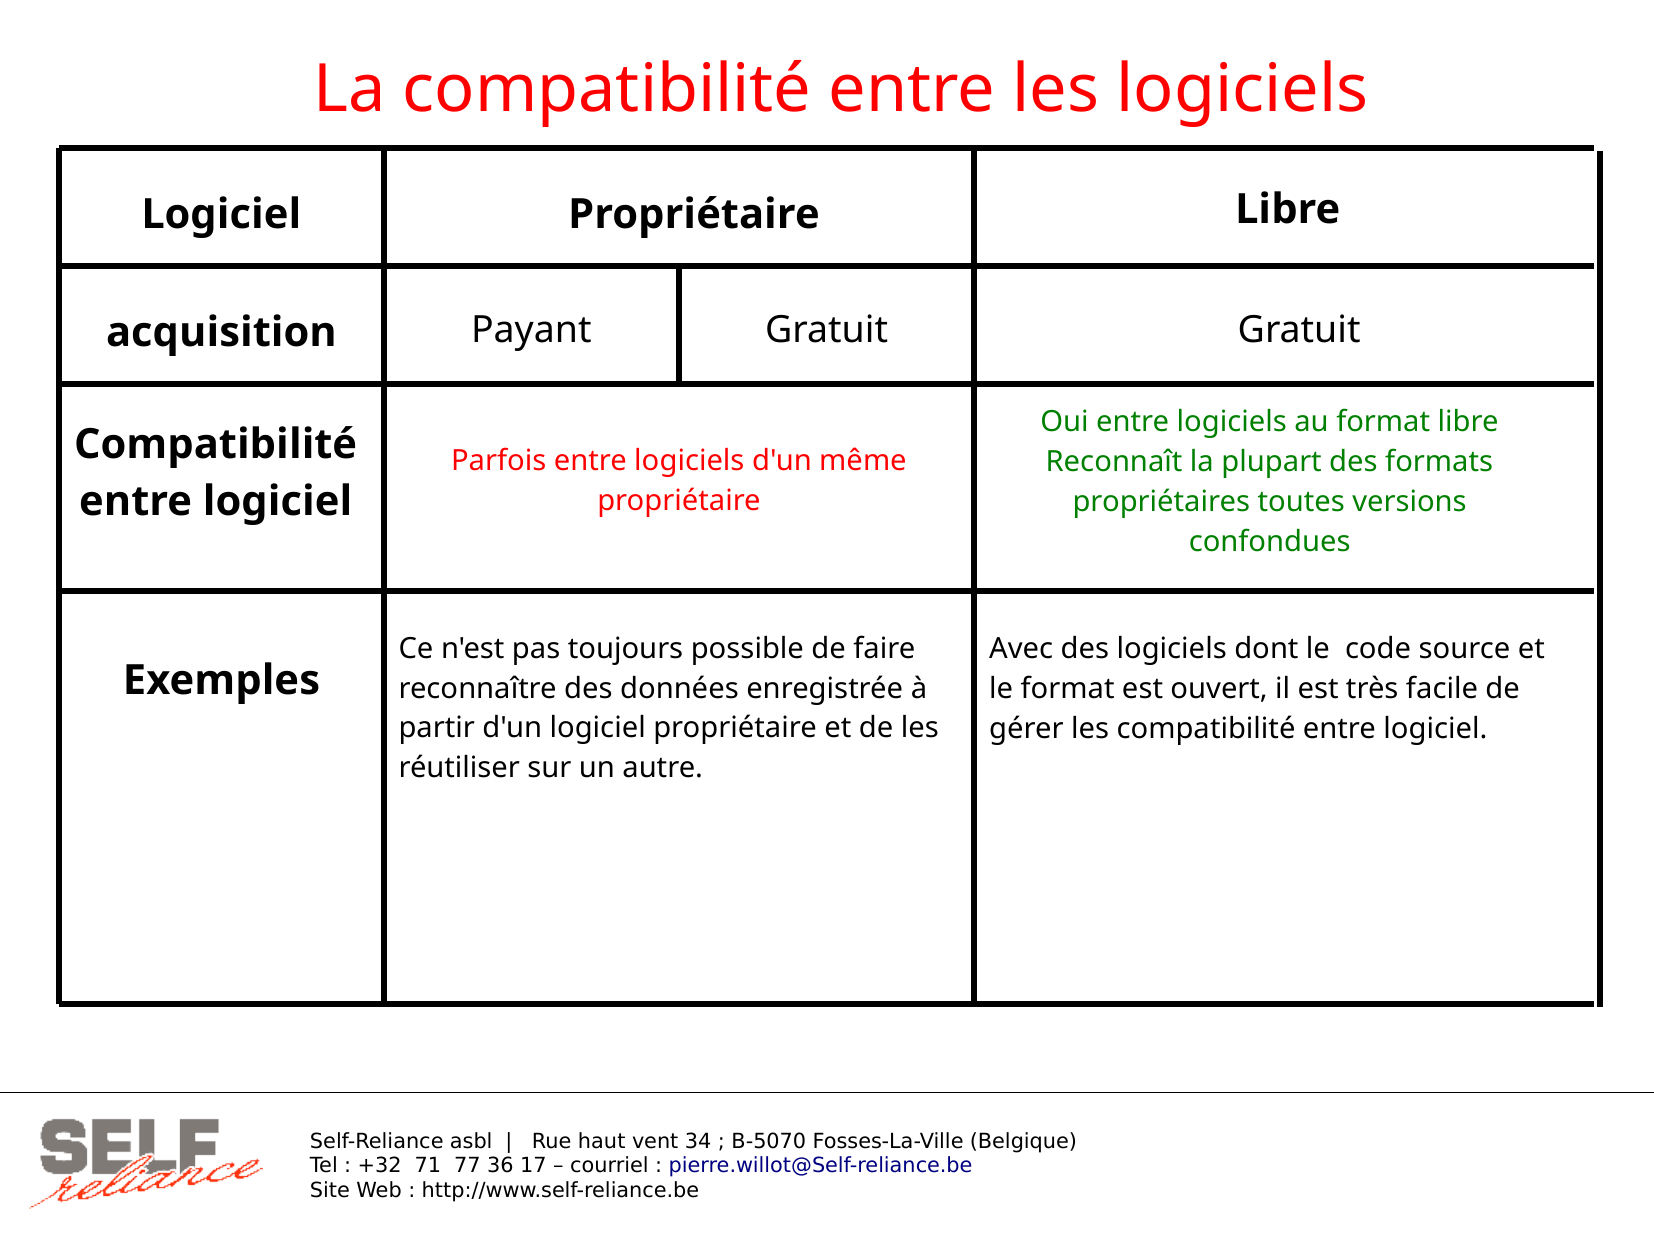

La compatibilité entre les logiciels
Libre
Logiciel
Propriétaire
acquisition
Payant
Gratuit
Gratuit
Parfois entre logiciels d'un même propriétaire
Oui entre logiciels au format libre
Reconnaît la plupart des formats propriétaires toutes versions confondues
Compatibilité entre logiciel
Ce n'est pas toujours possible de faire reconnaître des données enregistrée à partir d'un logiciel propriétaire et de les réutiliser sur un autre.
Avec des logiciels dont le code source et le format est ouvert, il est très facile de gérer les compatibilité entre logiciel.
Exemples
Self-Reliance asbl | Rue haut vent 34 ; B-5070 Fosses-La-Ville (Belgique)
Tel : +32 71 77 36 17 – courriel : pierre.willot@Self-reliance.be
Site Web : http://www.self-reliance.be